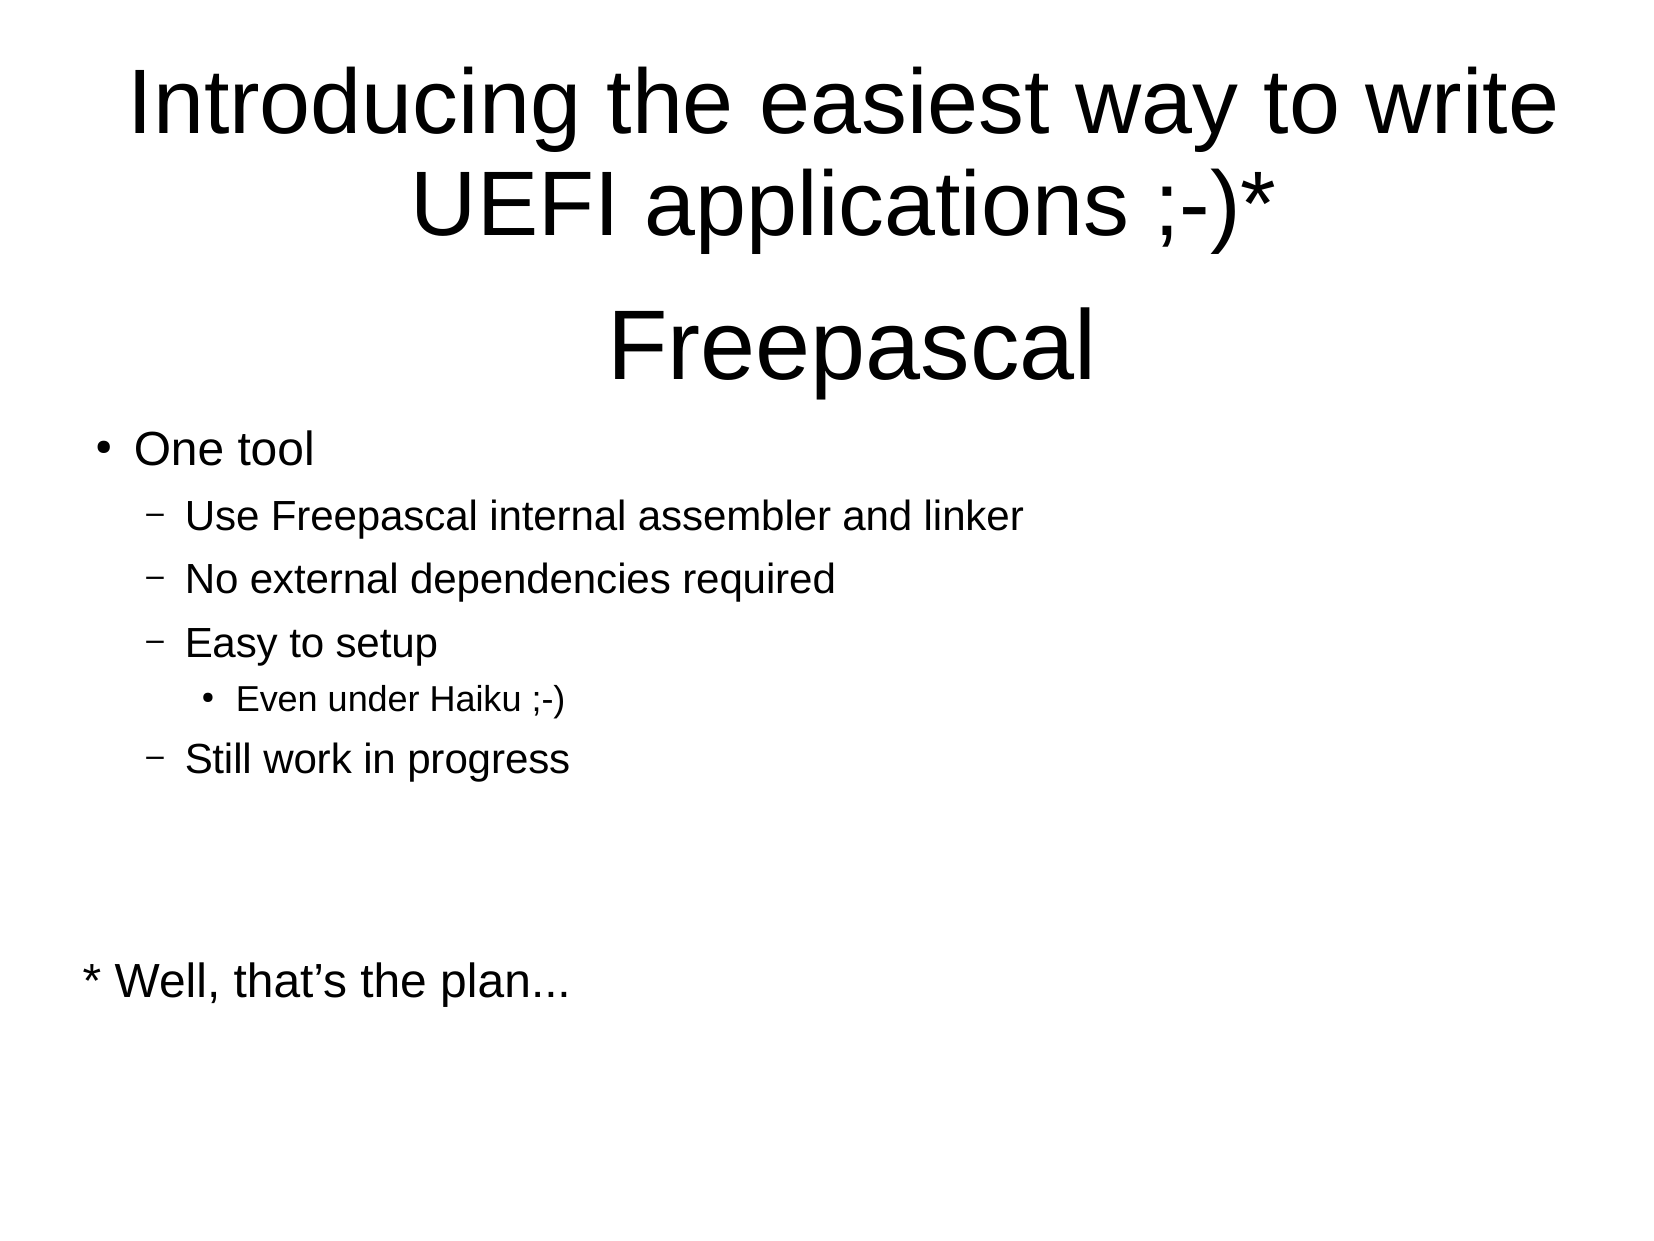

# Introducing the easiest way to write UEFI applications ;-)*
Freepascal
One tool
Use Freepascal internal assembler and linker
No external dependencies required
Easy to setup
Even under Haiku ;-)
Still work in progress
* Well, that’s the plan...